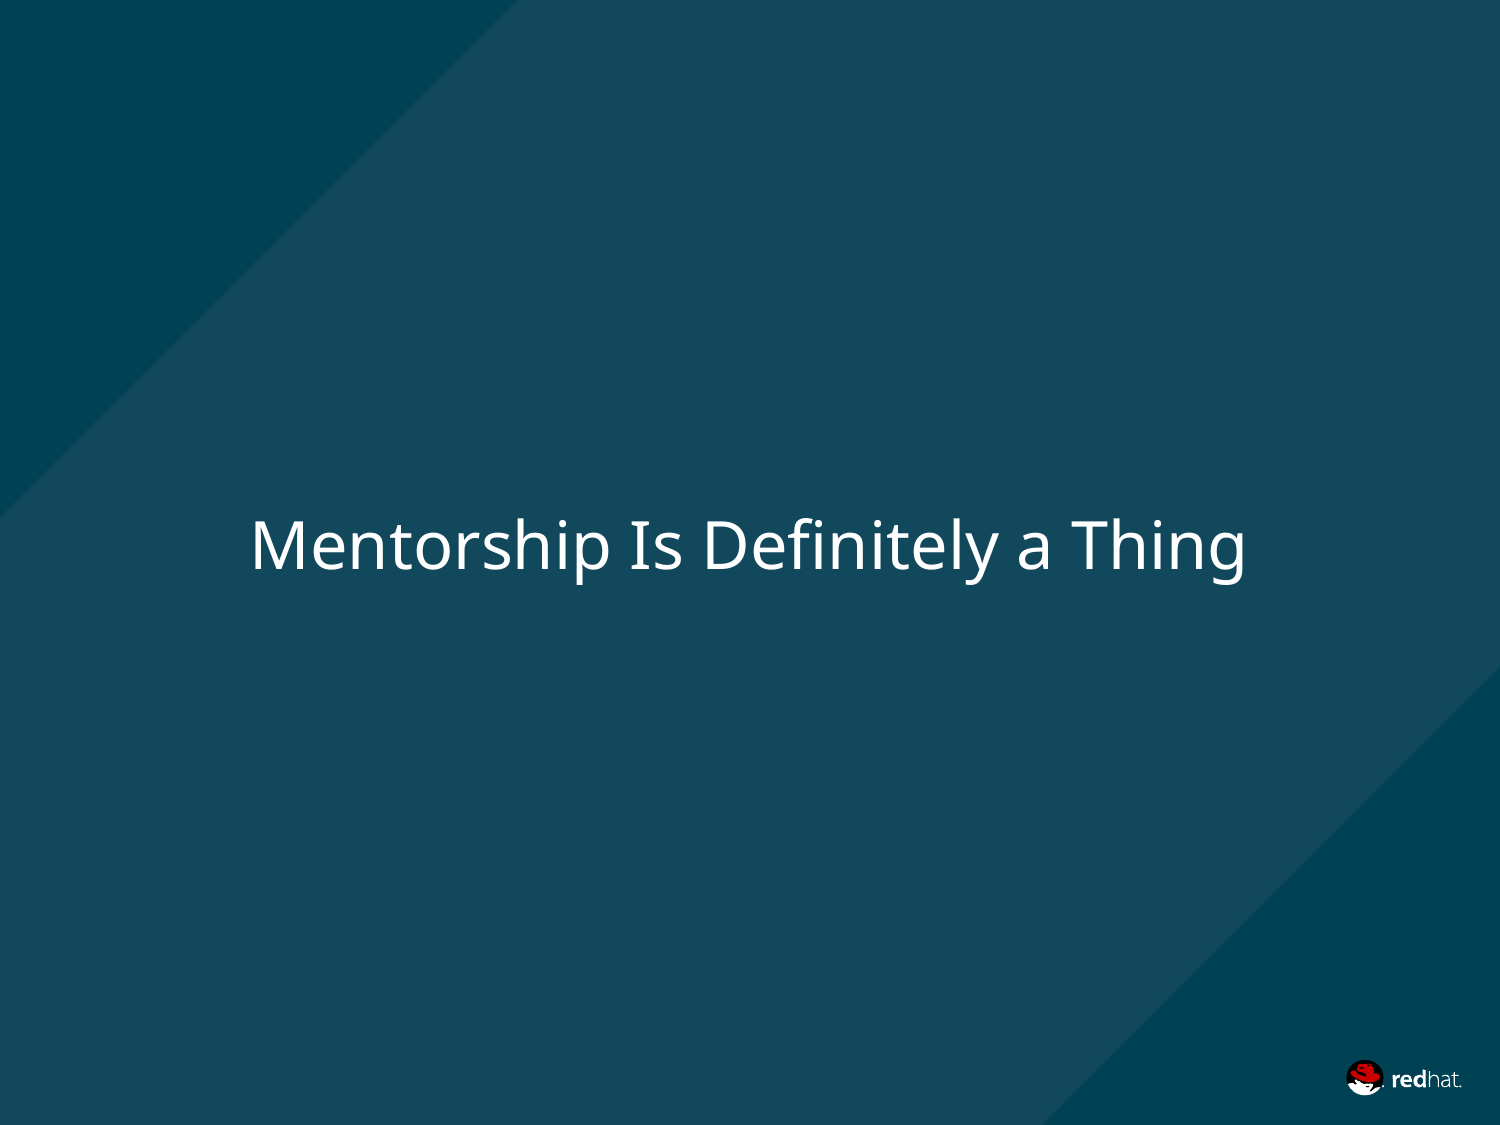

# Mentorship Is Definitely a Thing
FOSDEM 2017